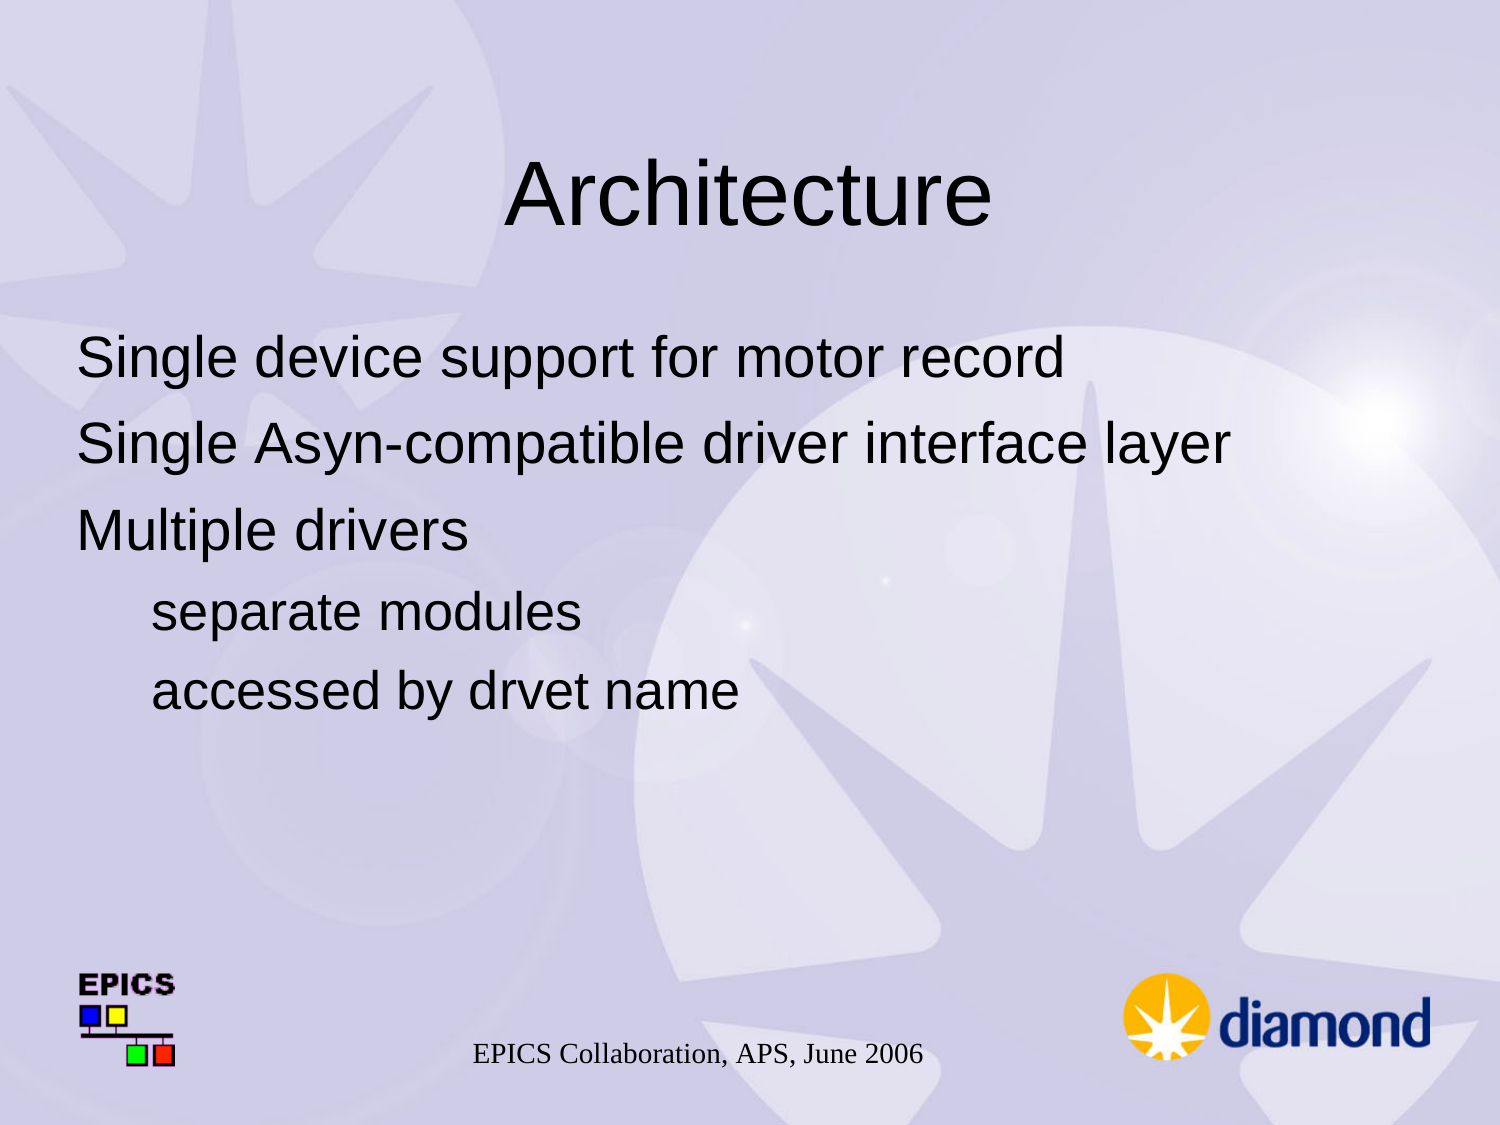

# Architecture
Single device support for motor record
Single Asyn-compatible driver interface layer
Multiple drivers
separate modules
accessed by drvet name